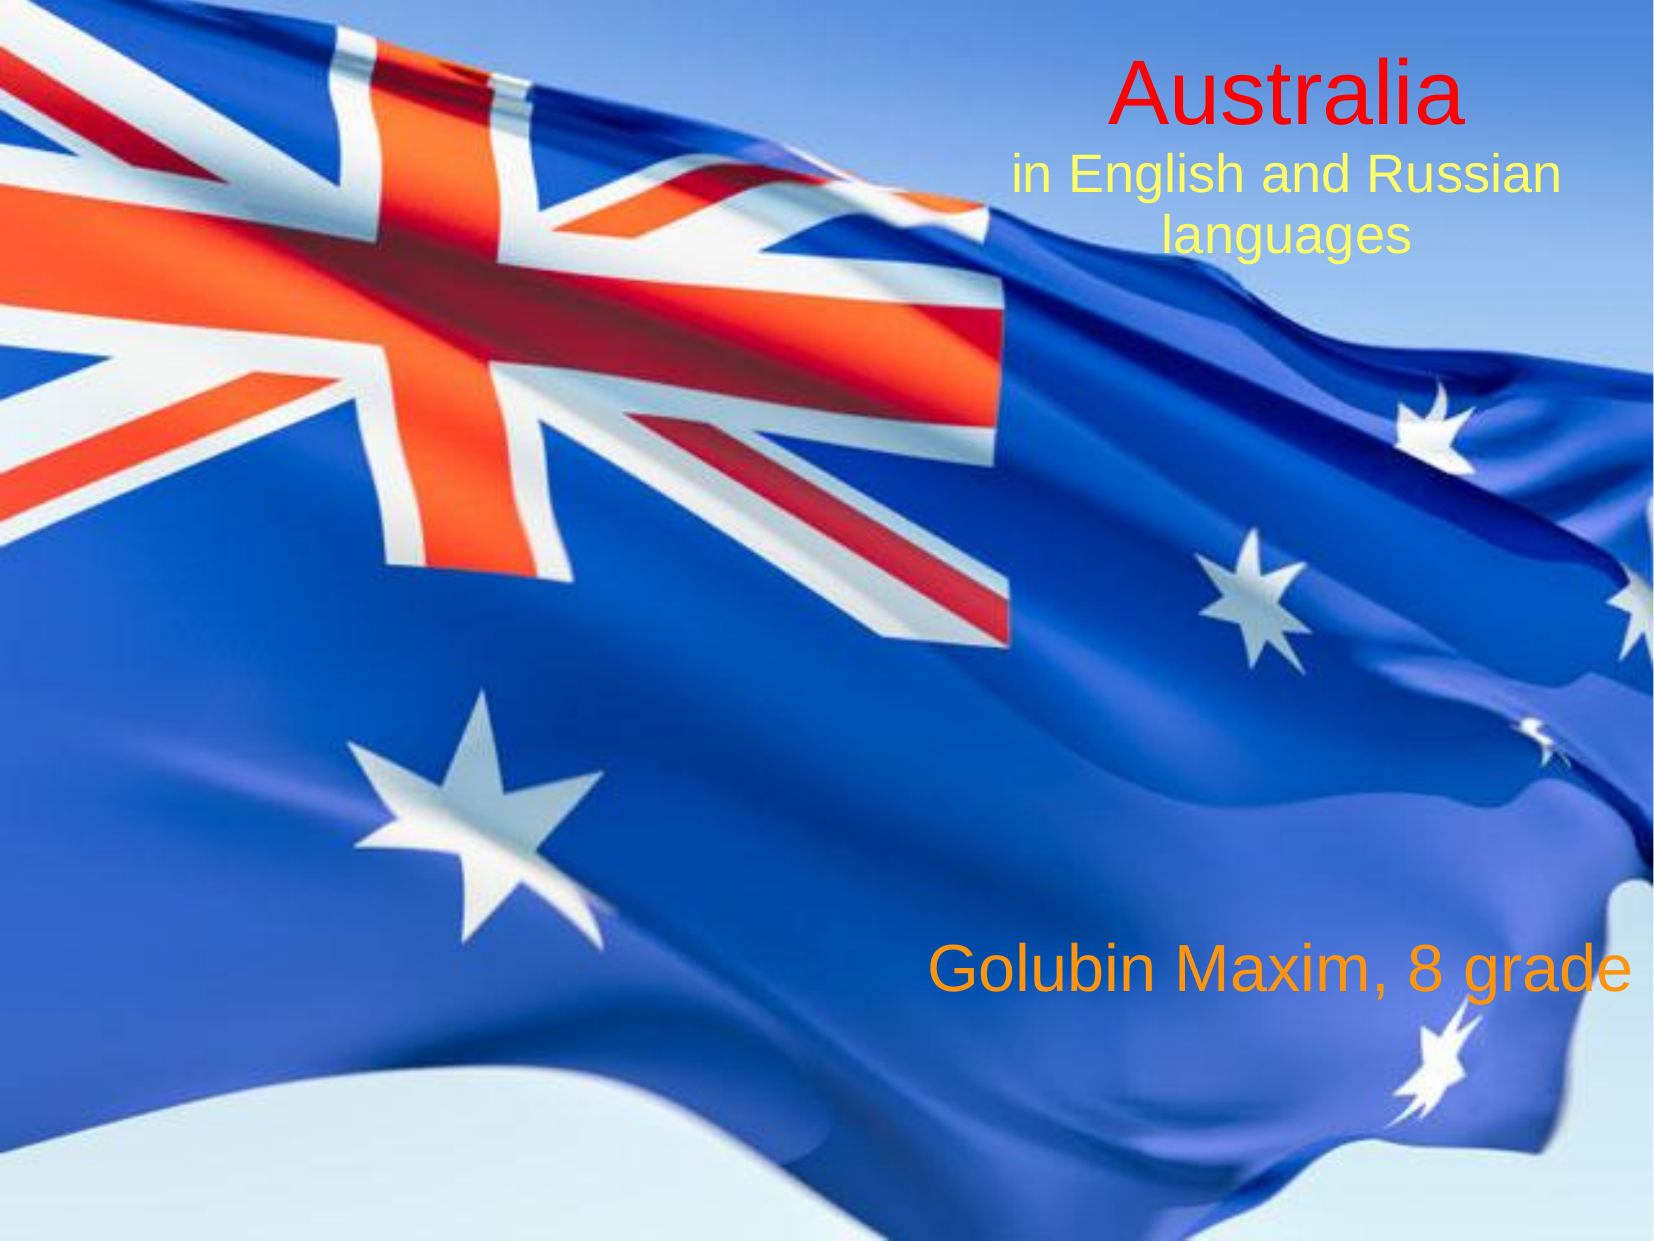

# Australia in English and Russian languages
Golubin Maxim, 8 grade